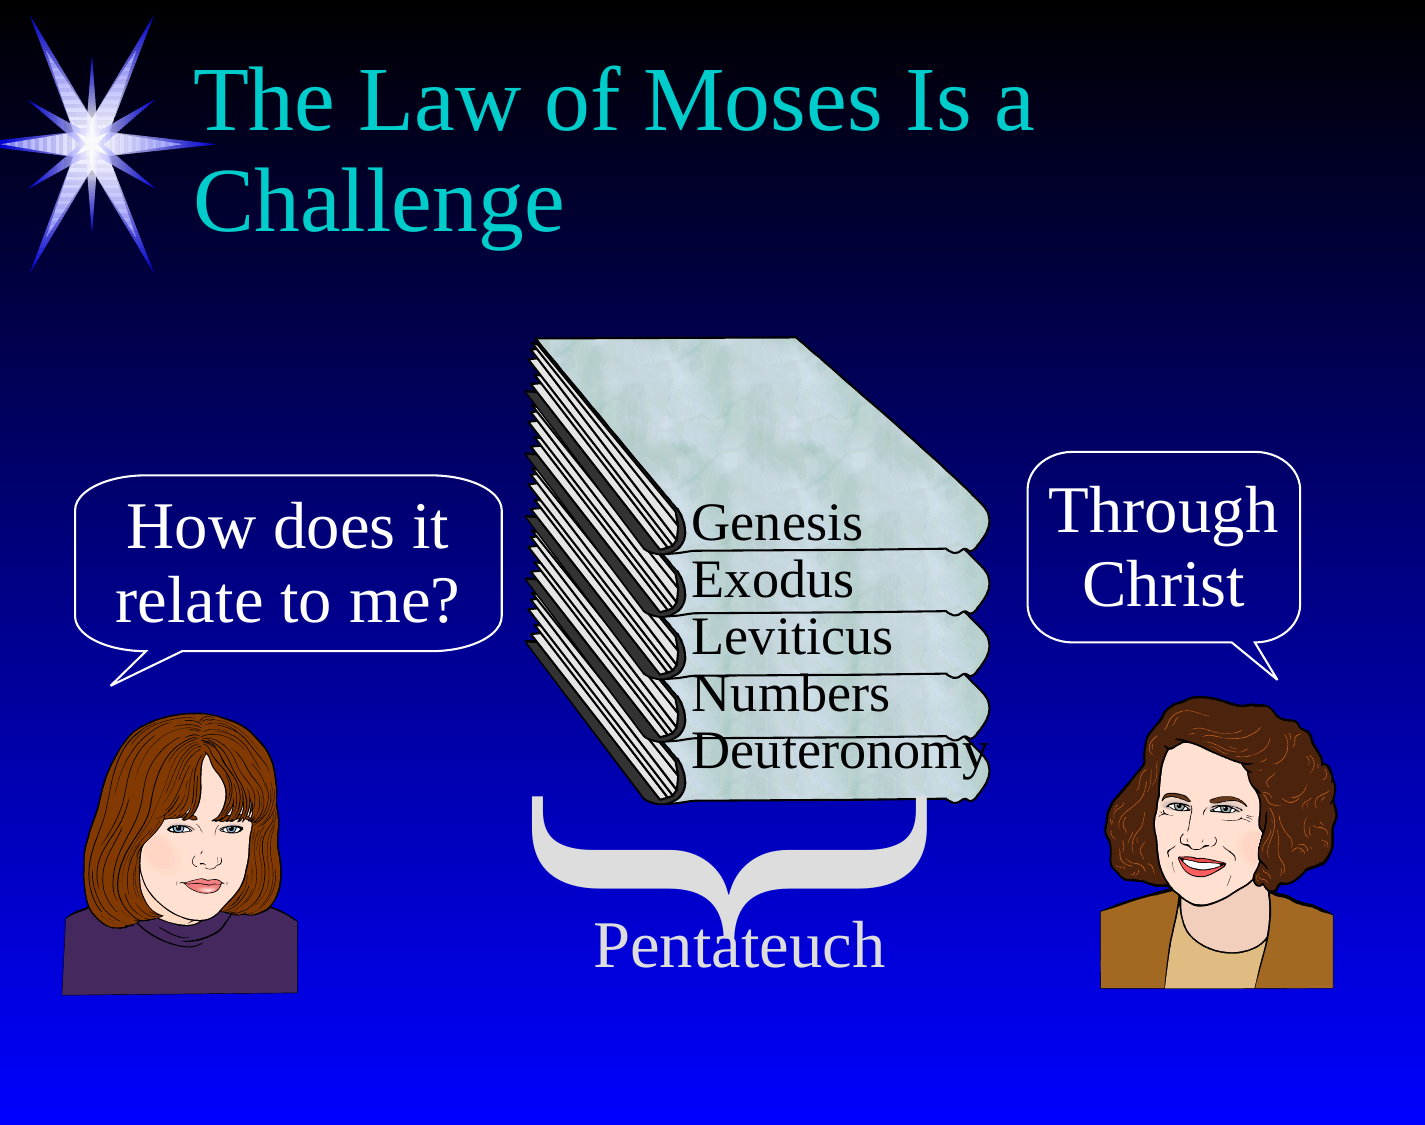

# The Law of Moses Is a Challenge
Genesis
Exodus
Leviticus
Numbers
Deuteronomy
Through
Christ
How does it
relate to me?
{
Pentateuch